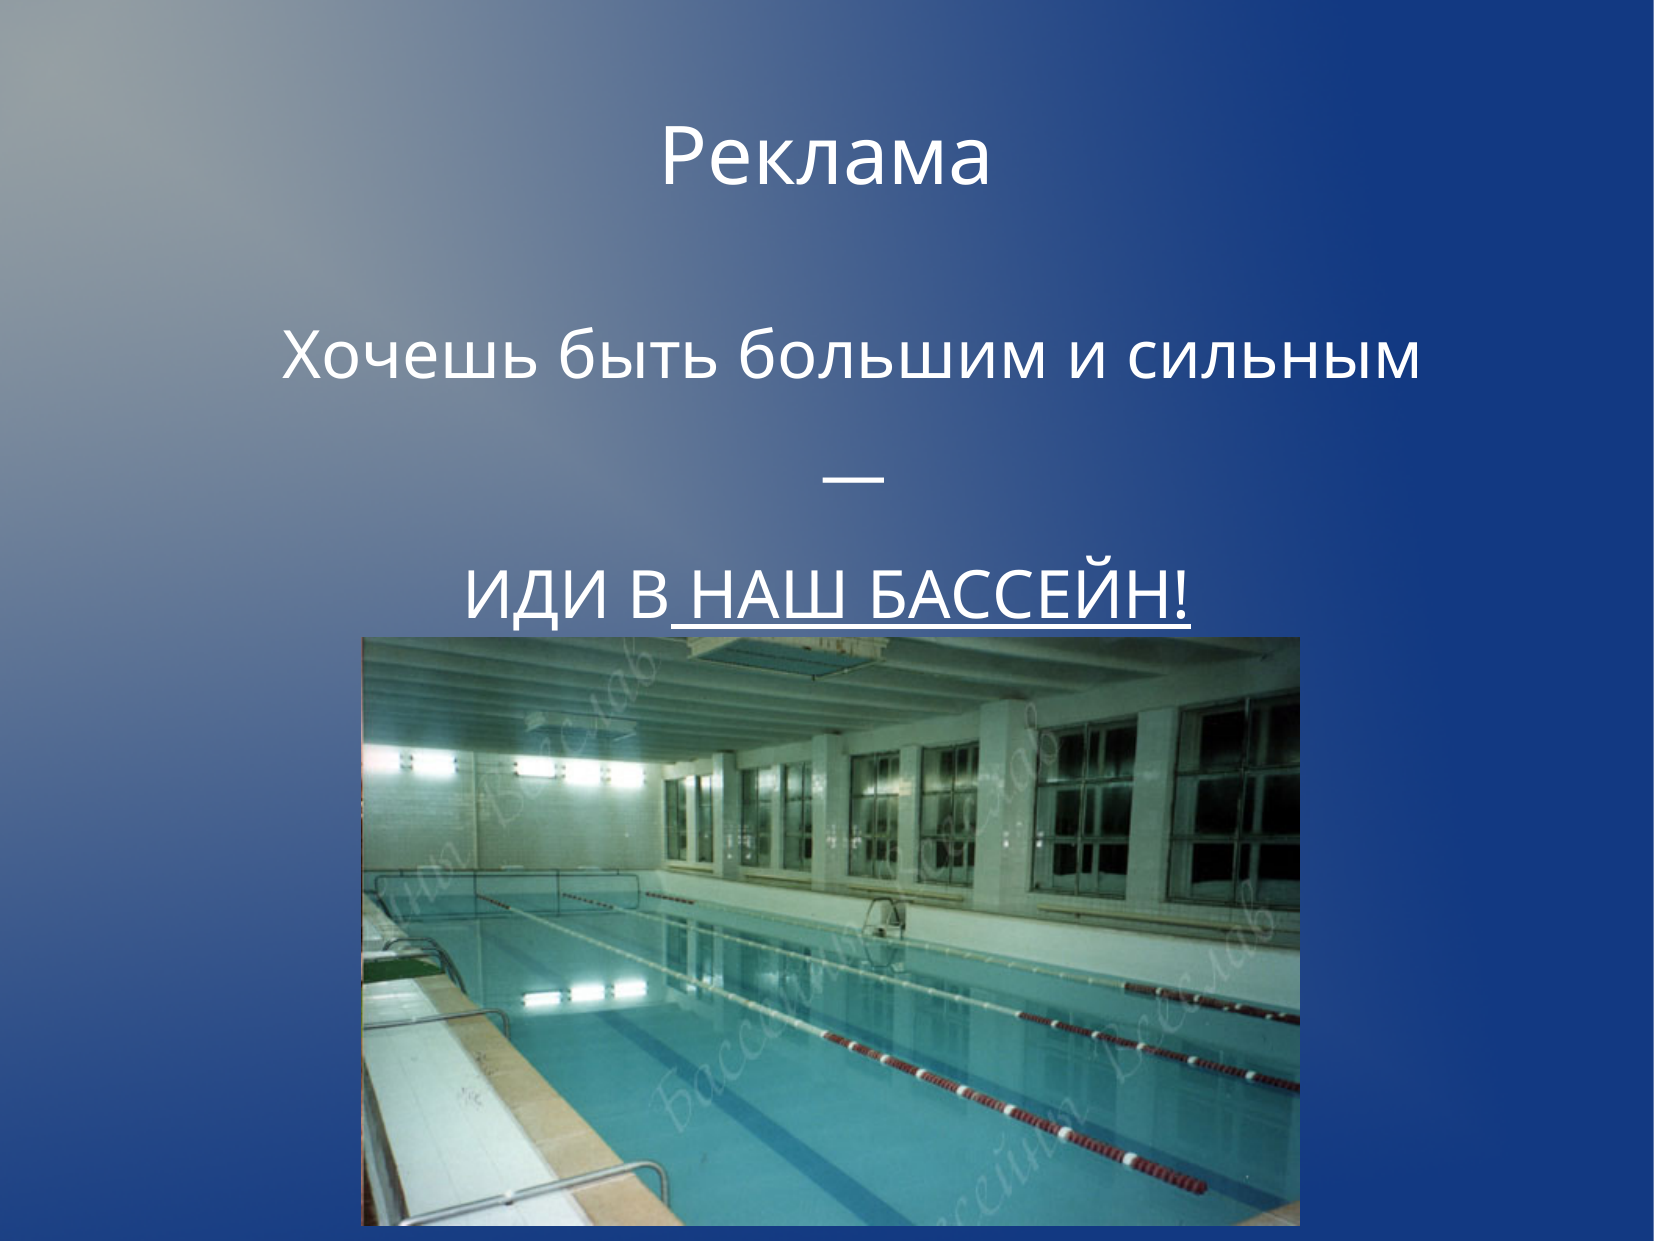

# Реклама
Хочешь быть большим и сильным
—
ИДИ В НАШ БАССЕЙН!